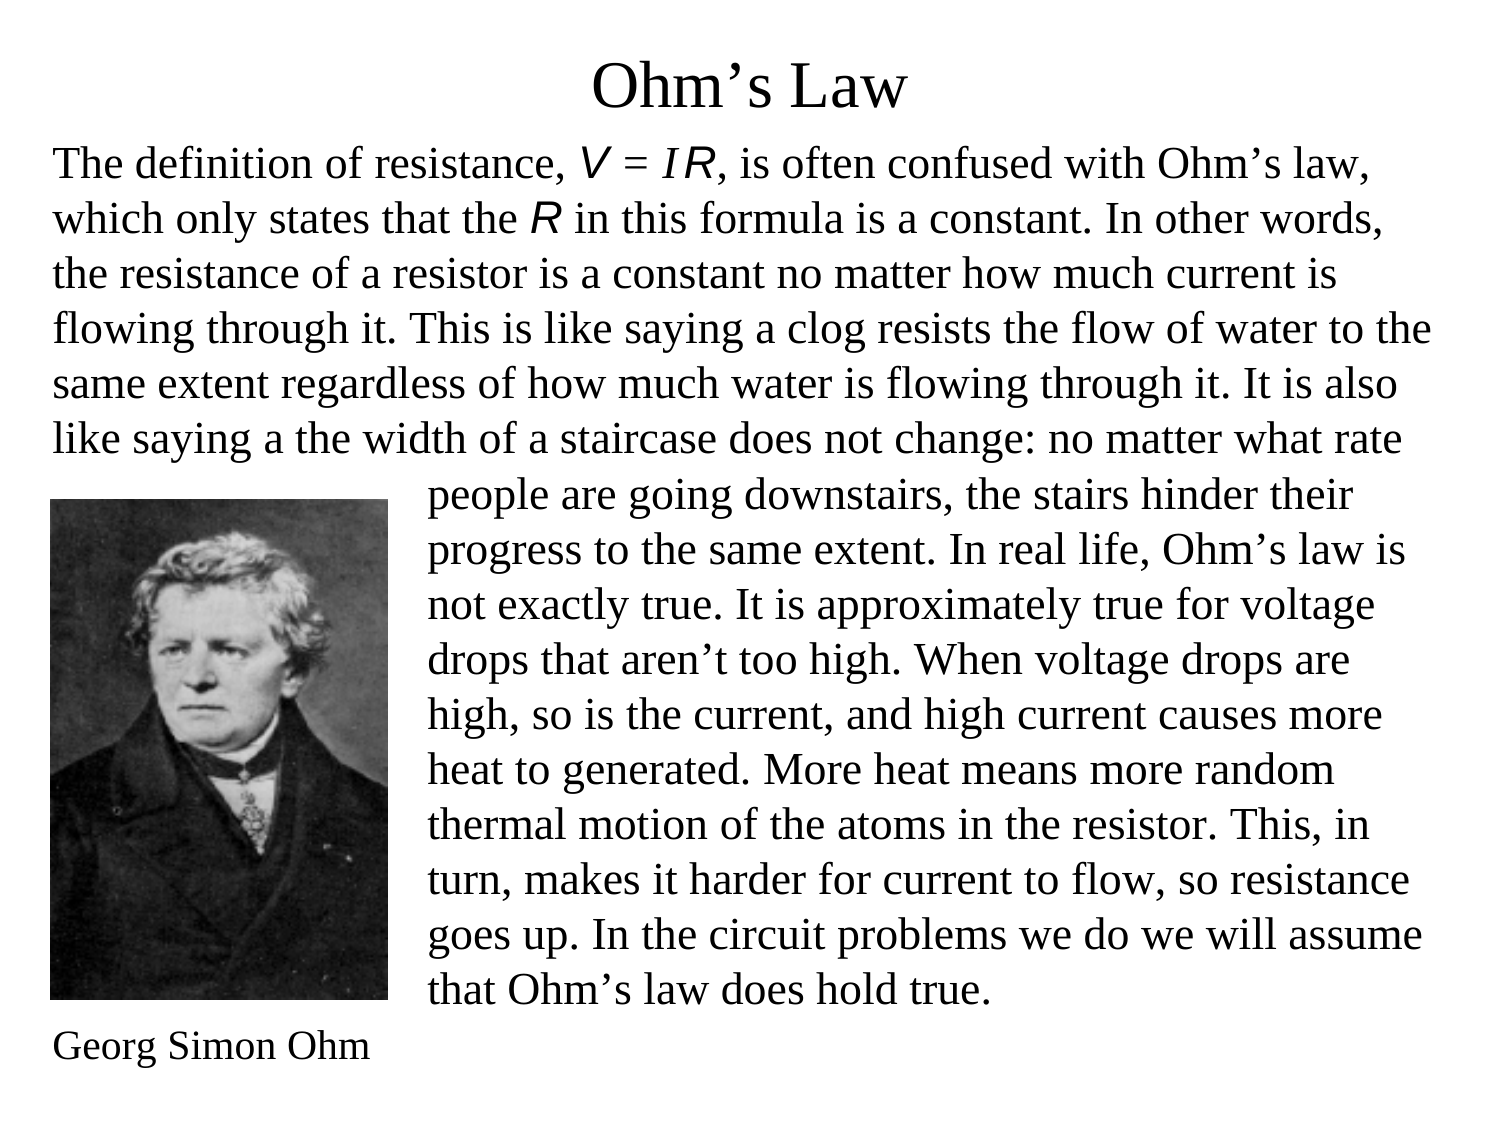

# Ohm’s Law
The definition of resistance, V = I R, is often confused with Ohm’s law, which only states that the R in this formula is a constant. In other words, the resistance of a resistor is a constant no matter how much current is flowing through it. This is like saying a clog resists the flow of water to the same extent regardless of how much water is flowing through it. It is also like saying a the width of a staircase does not change: no matter what rate
people are going downstairs, the stairs hinder their progress to the same extent. In real life, Ohm’s law is not exactly true. It is approximately true for voltage drops that aren’t too high. When voltage drops are high, so is the current, and high current causes more heat to generated. More heat means more random thermal motion of the atoms in the resistor. This, in turn, makes it harder for current to flow, so resistance goes up. In the circuit problems we do we will assume that Ohm’s law does hold true.
Georg Simon Ohm
 1789-1854